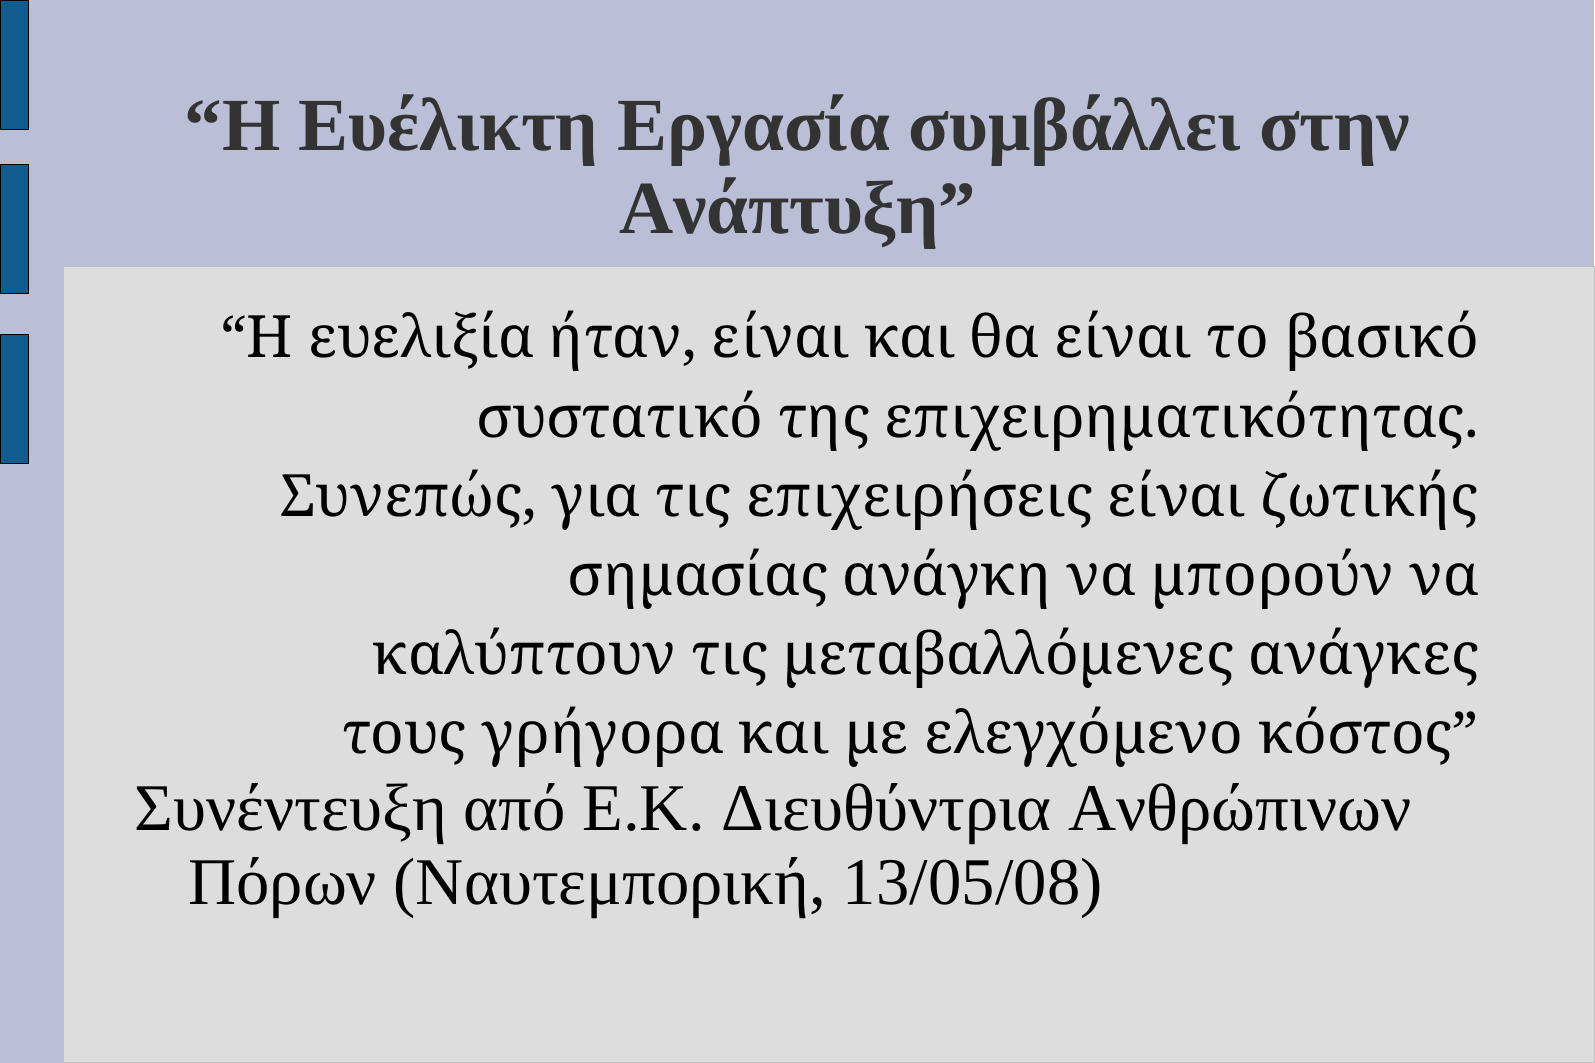

# “Η Ευέλικτη Εργασία συμβάλλει στην Ανάπτυξη”
“Η ευελιξία ήταν, είναι και θα είναι το βασικό συστατικό της επιχειρηματικότητας. Συνεπώς, για τις επιχειρήσεις είναι ζωτικής σημασίας ανάγκη να μπορούν να καλύπτουν τις μεταβαλλόμενες ανάγκες τους γρήγορα και με ελεγχόμενο κόστος”
Συνέντευξη από Ε.Κ. Διευθύντρια Ανθρώπινων Πόρων (Ναυτεμπορική, 13/05/08)